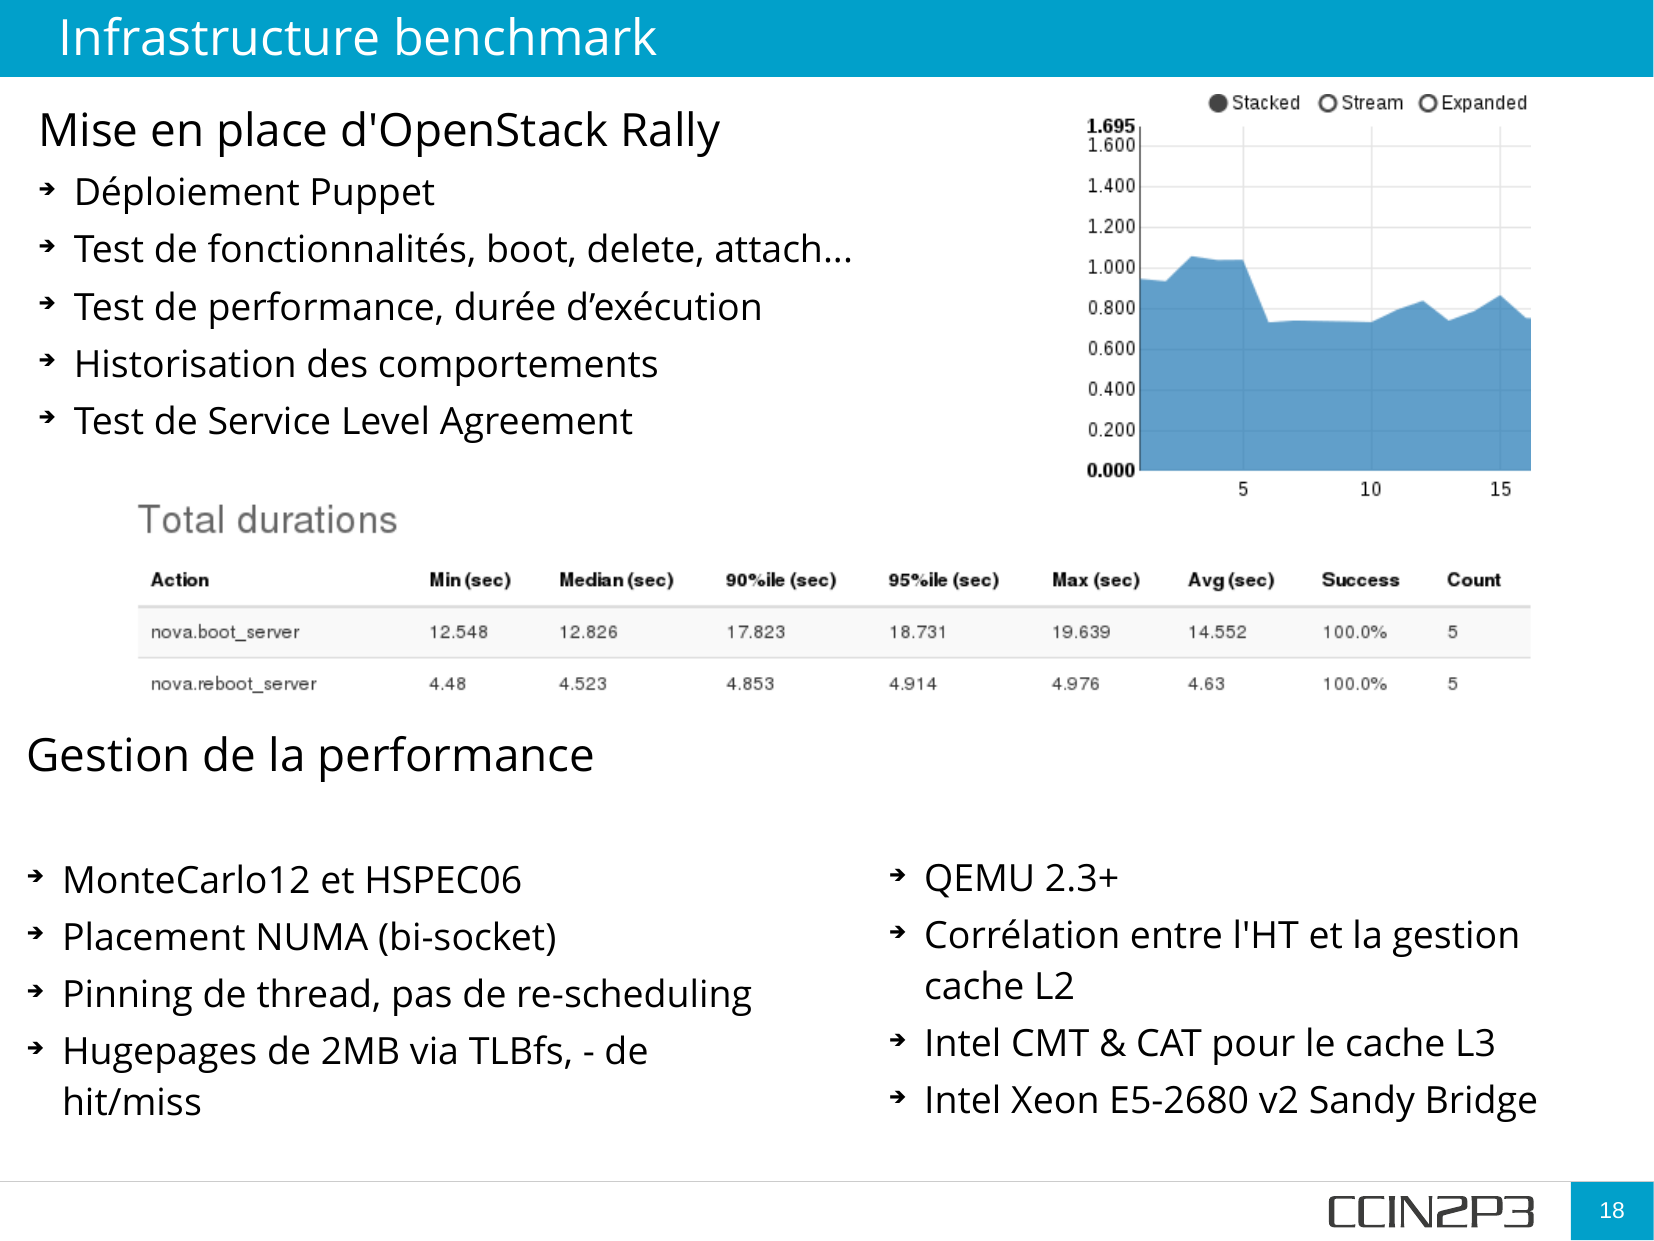

# Infrastructure benchmark
Mise en place d'OpenStack Rally
Déploiement Puppet
Test de fonctionnalités, boot, delete, attach...
Test de performance, durée d’exécution
Historisation des comportements
Test de Service Level Agreement
Gestion de la performance
MonteCarlo12 et HSPEC06
Placement NUMA (bi-socket)
Pinning de thread, pas de re-scheduling
Hugepages de 2MB via TLBfs, - de hit/miss
QEMU 2.3+
Corrélation entre l'HT et la gestion cache L2
Intel CMT & CAT pour le cache L3
Intel Xeon E5-2680 v2 Sandy Bridge
18